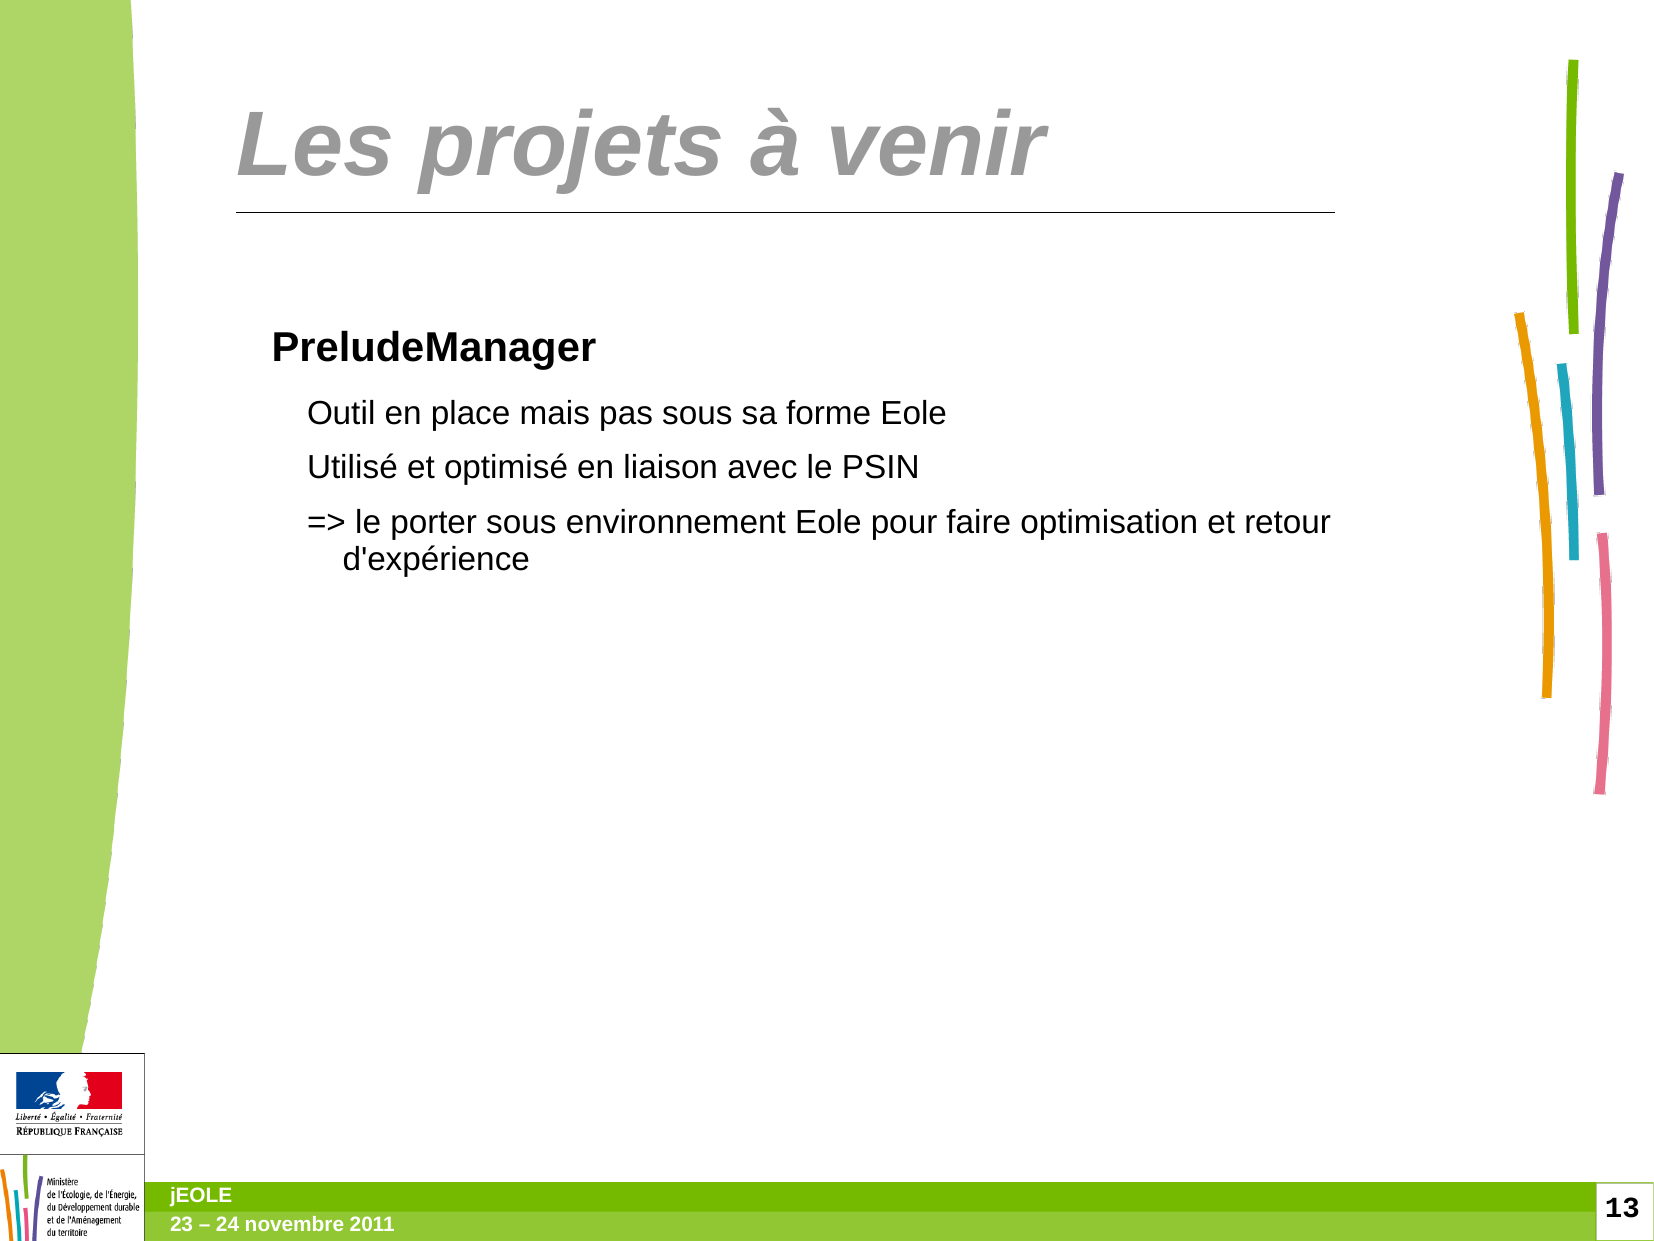

# Les projets à venir
PreludeManager
Outil en place mais pas sous sa forme Eole
Utilisé et optimisé en liaison avec le PSIN
=> le porter sous environnement Eole pour faire optimisation et retour d'expérience
13
Journées EOLE octobre 2010